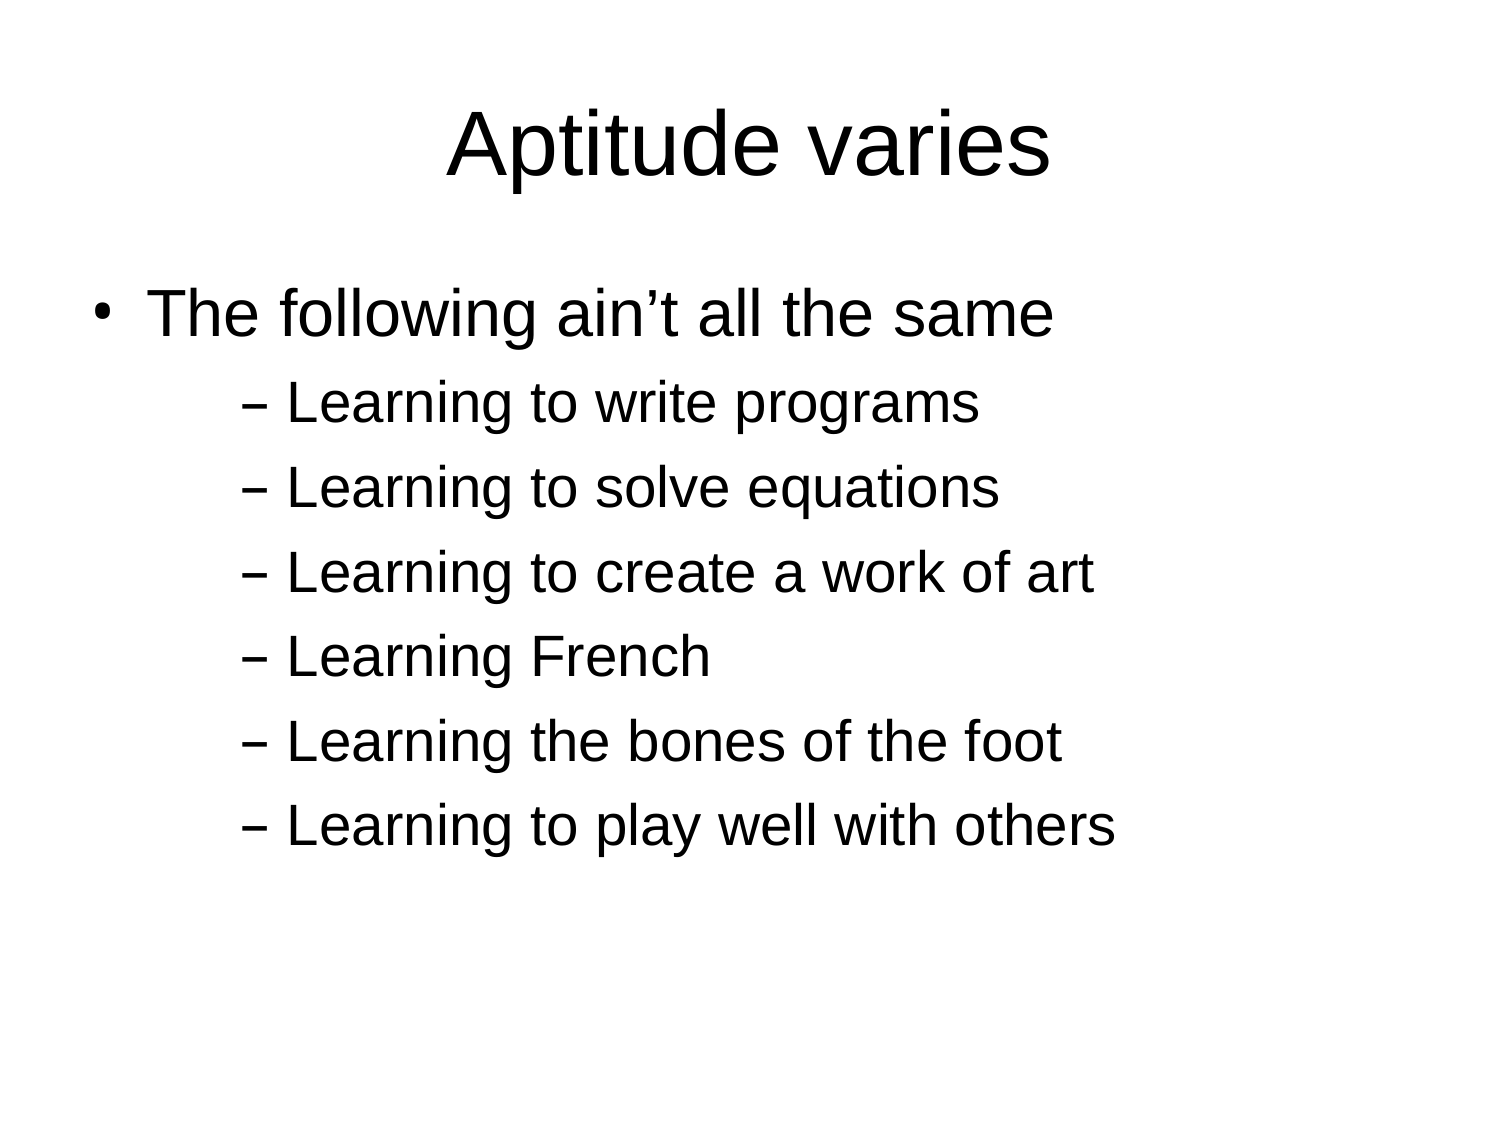

# Aptitude varies
The following ain’t all the same
Learning to write programs
Learning to solve equations
Learning to create a work of art
Learning French
Learning the bones of the foot
Learning to play well with others